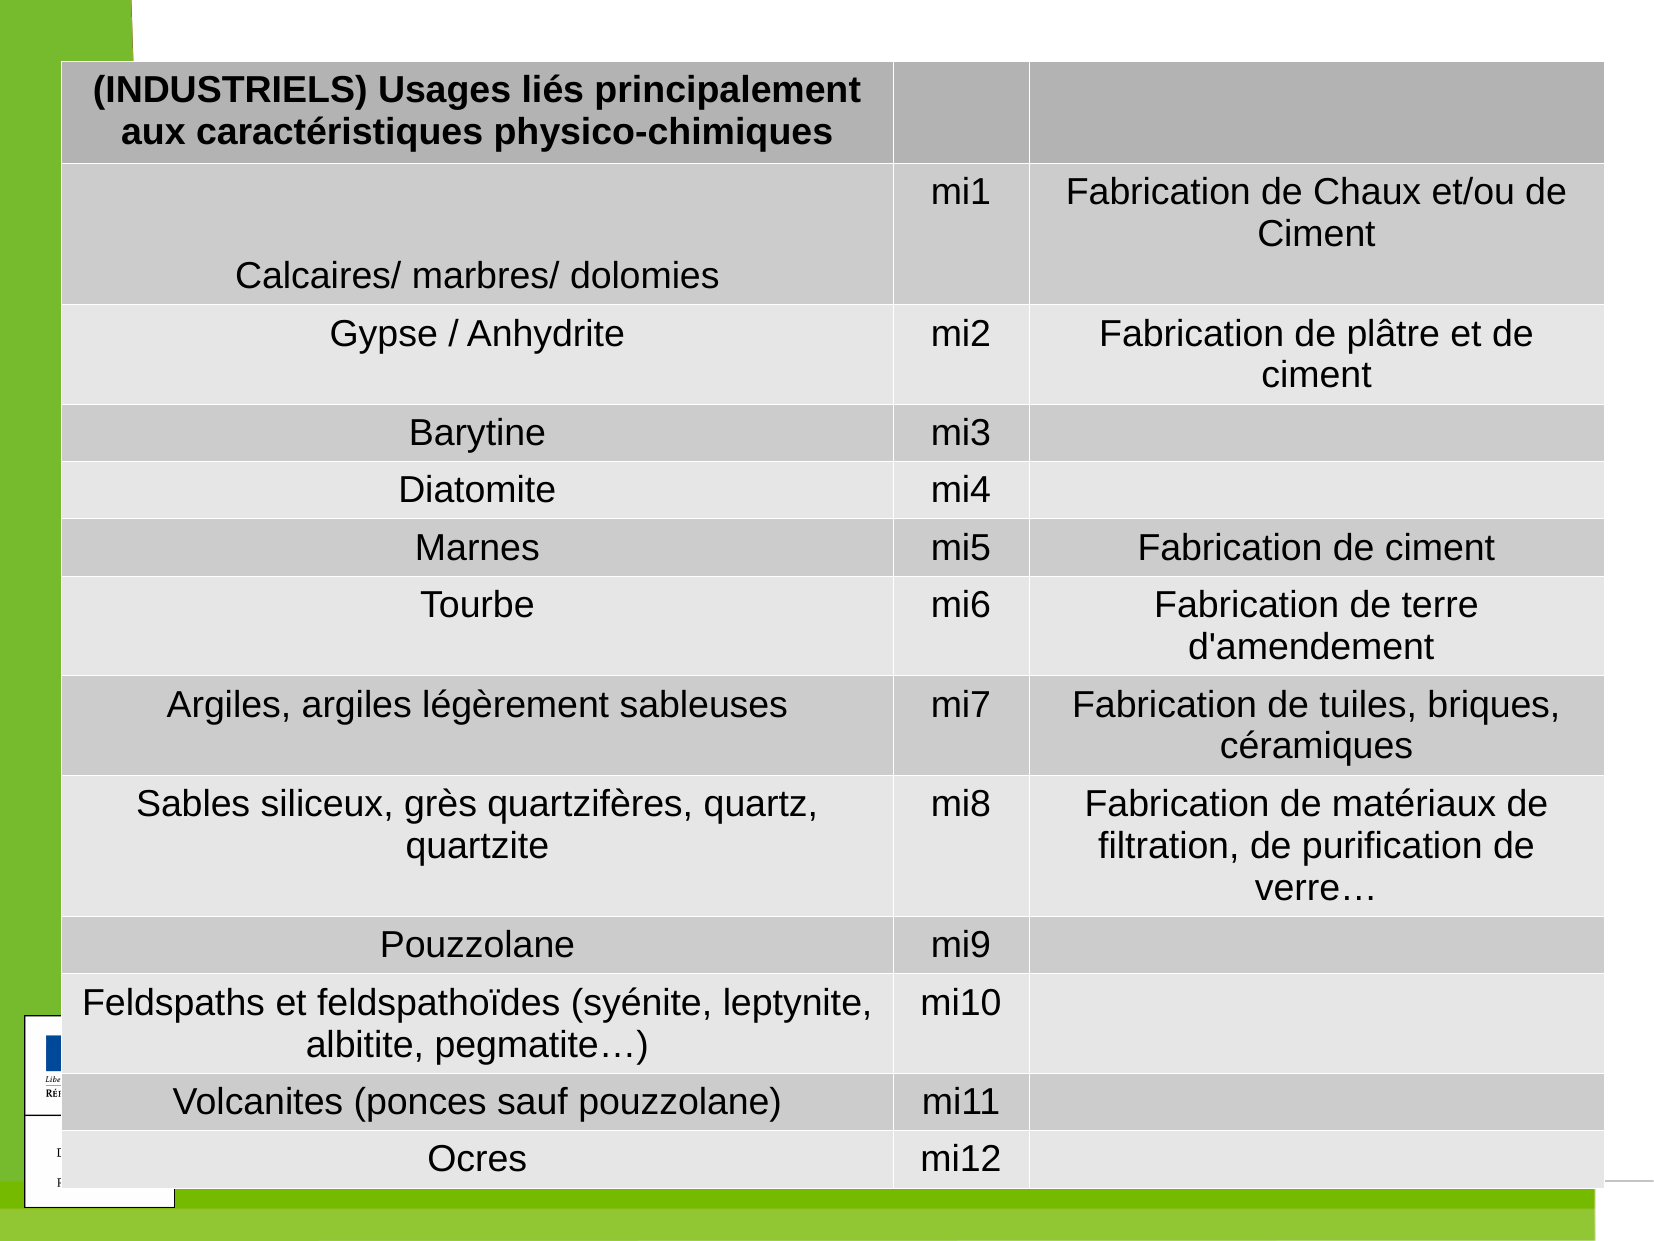

# 2-Méthode nationale et application régionale
| (INDUSTRIELS) Usages liés principalement aux caractéristiques physico-chimiques | | |
| --- | --- | --- |
| Calcaires/ marbres/ dolomies | mi1 | Fabrication de Chaux et/ou de Ciment |
| Gypse / Anhydrite | mi2 | Fabrication de plâtre et de ciment |
| Barytine | mi3 | |
| Diatomite | mi4 | |
| Marnes | mi5 | Fabrication de ciment |
| Tourbe | mi6 | Fabrication de terre d'amendement |
| Argiles, argiles légèrement sableuses | mi7 | Fabrication de tuiles, briques, céramiques |
| Sables siliceux, grès quartzifères, quartz, quartzite | mi8 | Fabrication de matériaux de filtration, de purification de verre… |
| Pouzzolane | mi9 | |
| Feldspaths et feldspathoïdes (syénite, leptynite, albitite, pegmatite…) | mi10 | |
| Volcanites (ponces sauf pouzzolane) | mi11 | |
| Ocres | mi12 | |
11